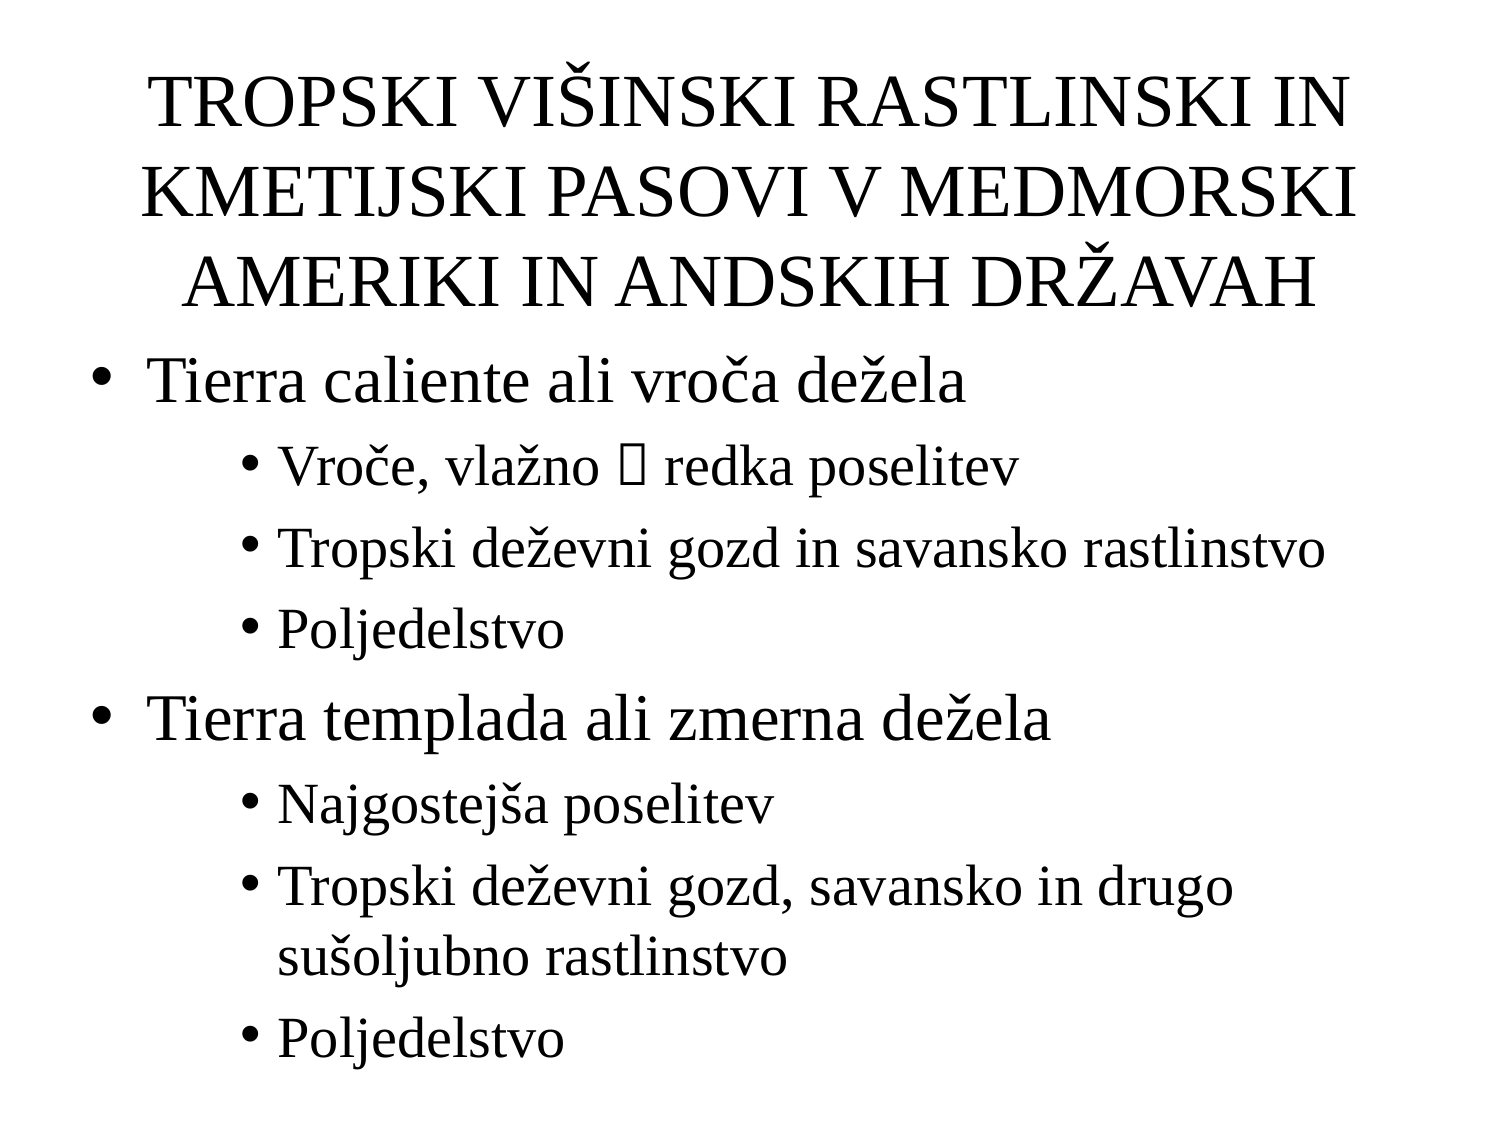

# TROPSKI VIŠINSKI RASTLINSKI IN KMETIJSKI PASOVI V MEDMORSKI AMERIKI IN ANDSKIH DRŽAVAH
Tierra caliente ali vroča dežela
Vroče, vlažno  redka poselitev
Tropski deževni gozd in savansko rastlinstvo
Poljedelstvo
Tierra templada ali zmerna dežela
Najgostejša poselitev
Tropski deževni gozd, savansko in drugo sušoljubno rastlinstvo
Poljedelstvo